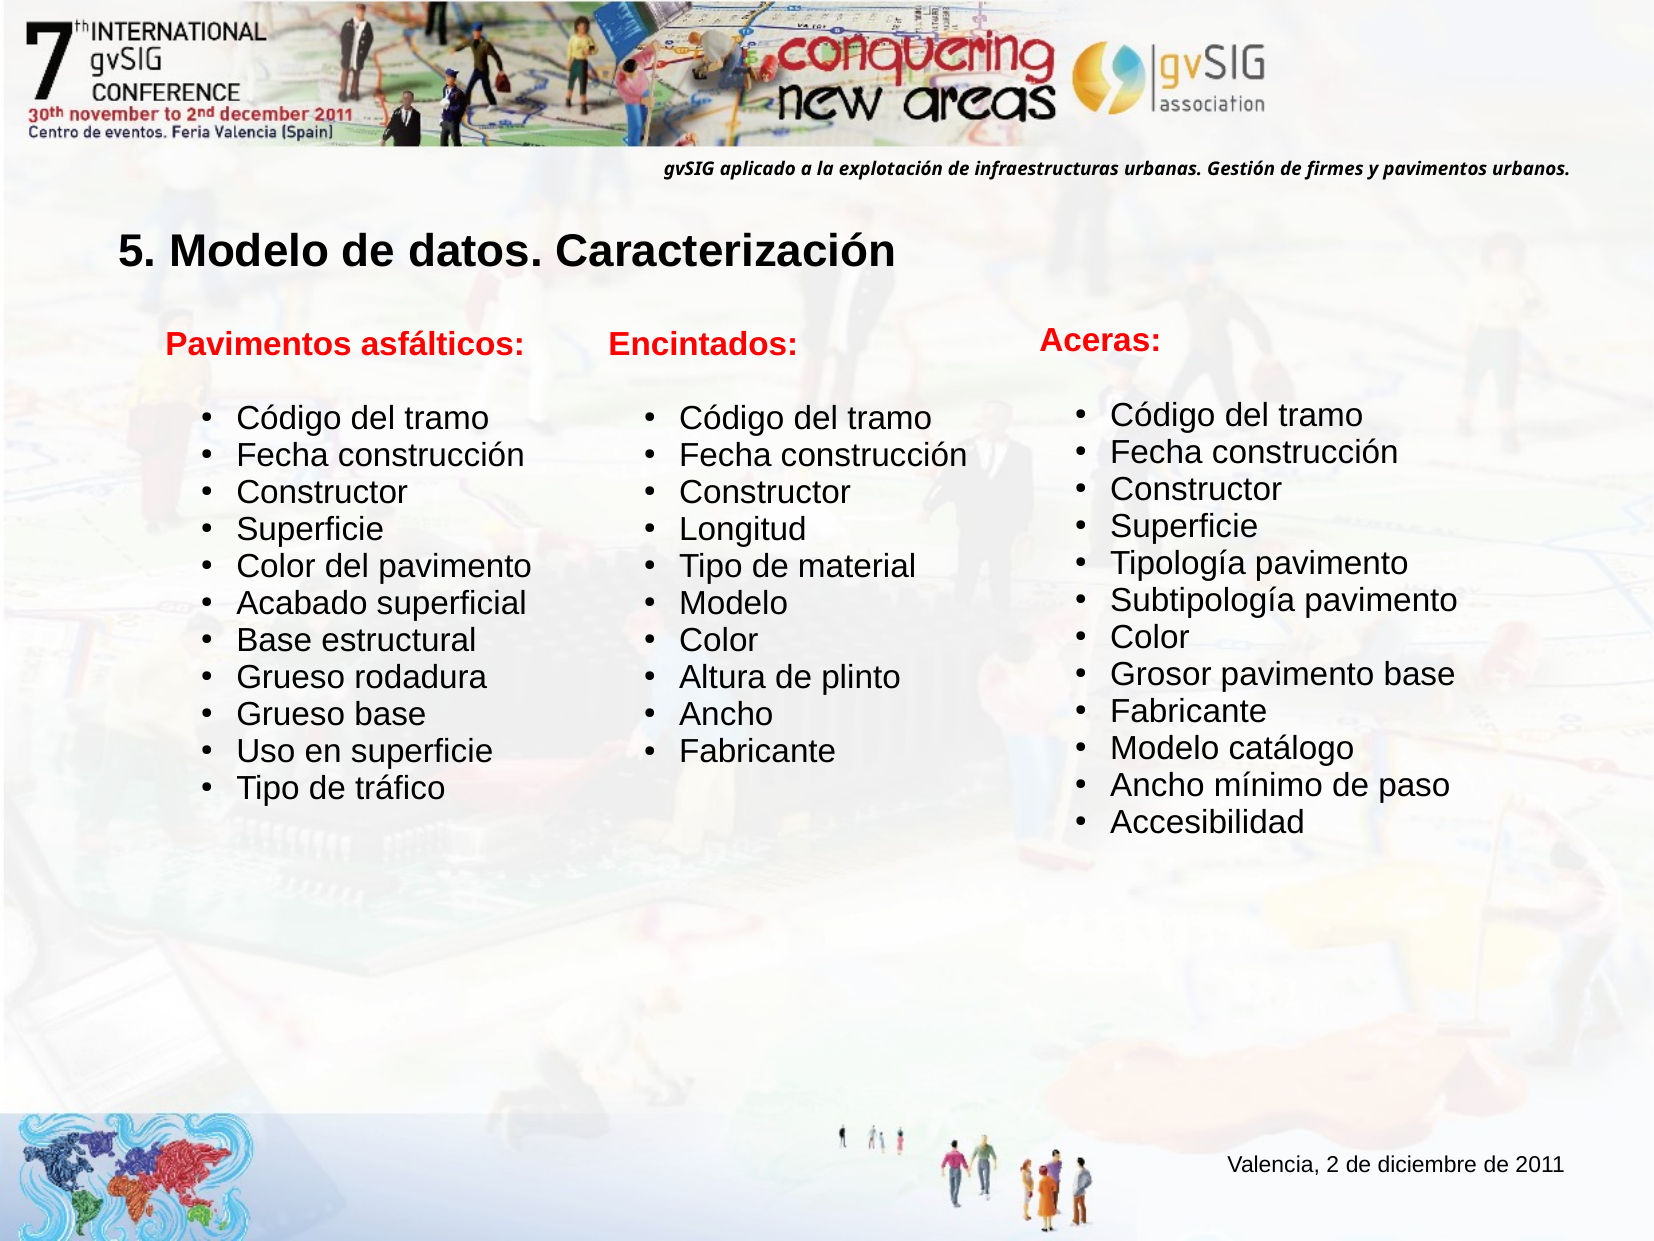

# gvSIG aplicado a la explotación de infraestructuras urbanas. Gestión de firmes y pavimentos urbanos.
5. Modelo de datos. Caracterización
Aceras:
Código del tramo
Fecha construcción
Constructor
Superficie
Tipología pavimento
Subtipología pavimento
Color
Grosor pavimento base
Fabricante
Modelo catálogo
Ancho mínimo de paso
Accesibilidad
Pavimentos asfálticos:
Código del tramo
Fecha construcción
Constructor
Superficie
Color del pavimento
Acabado superficial
Base estructural
Grueso rodadura
Grueso base
Uso en superficie
Tipo de tráfico
Encintados:
Código del tramo
Fecha construcción
Constructor
Longitud
Tipo de material
Modelo
Color
Altura de plinto
Ancho
Fabricante